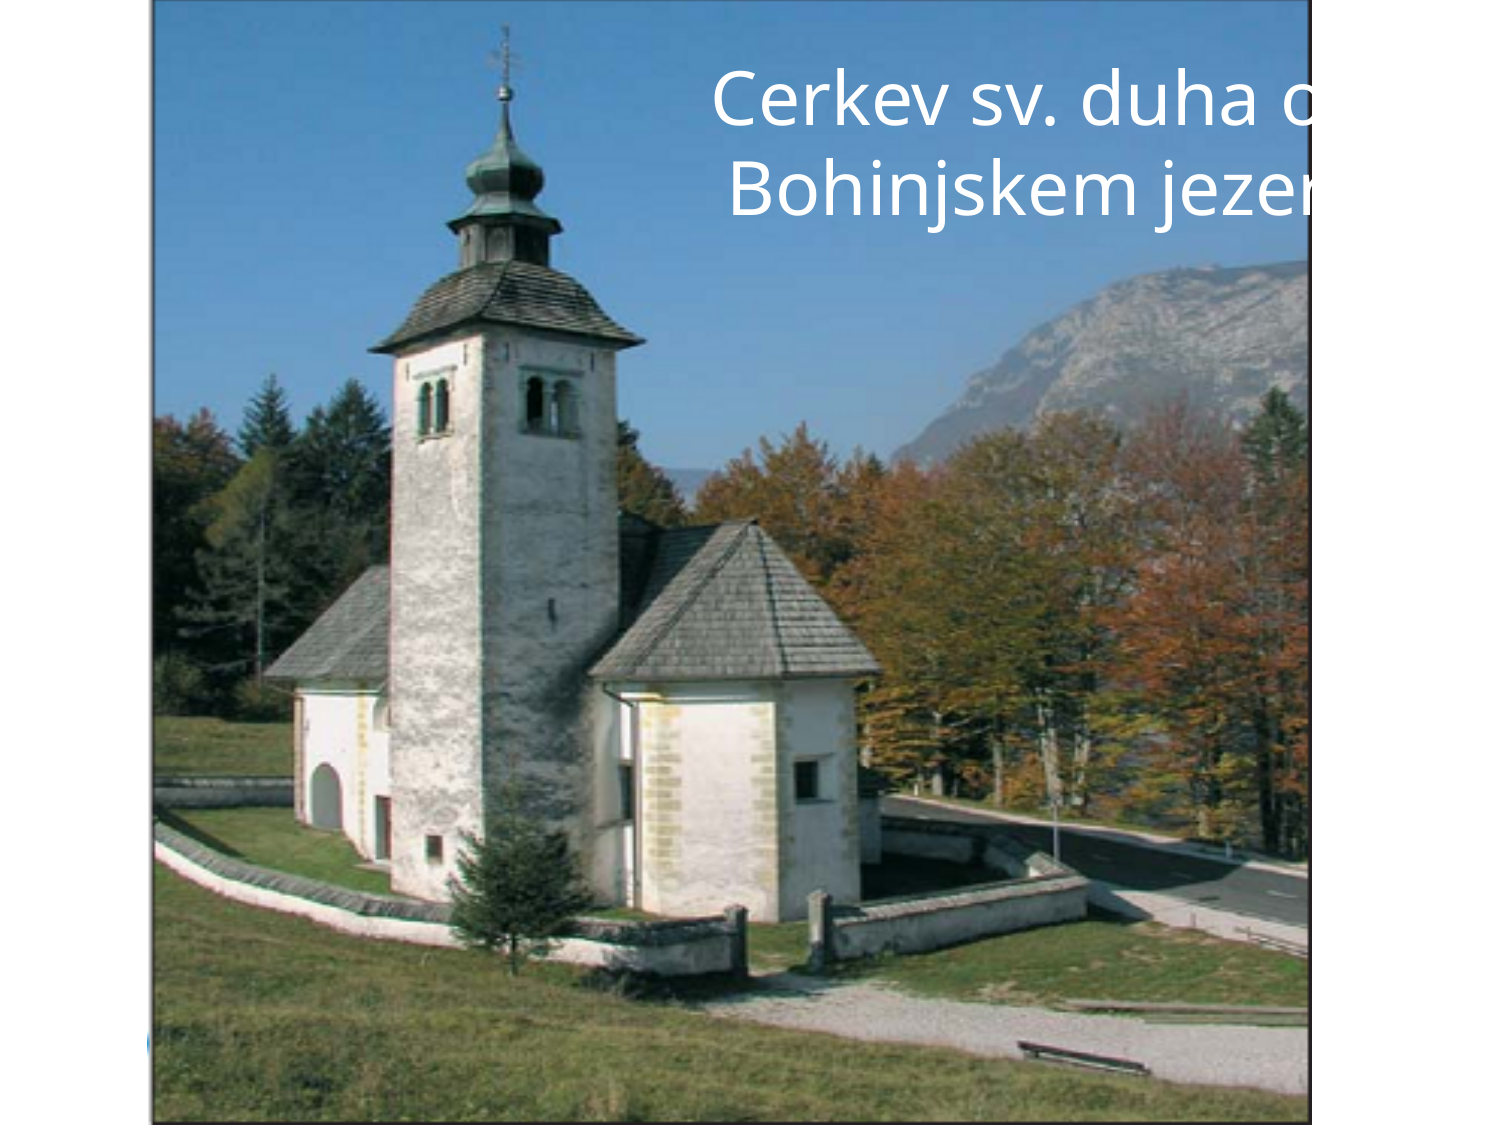

Cerkev sv. duha ob
Bohinjskem jezeru
#